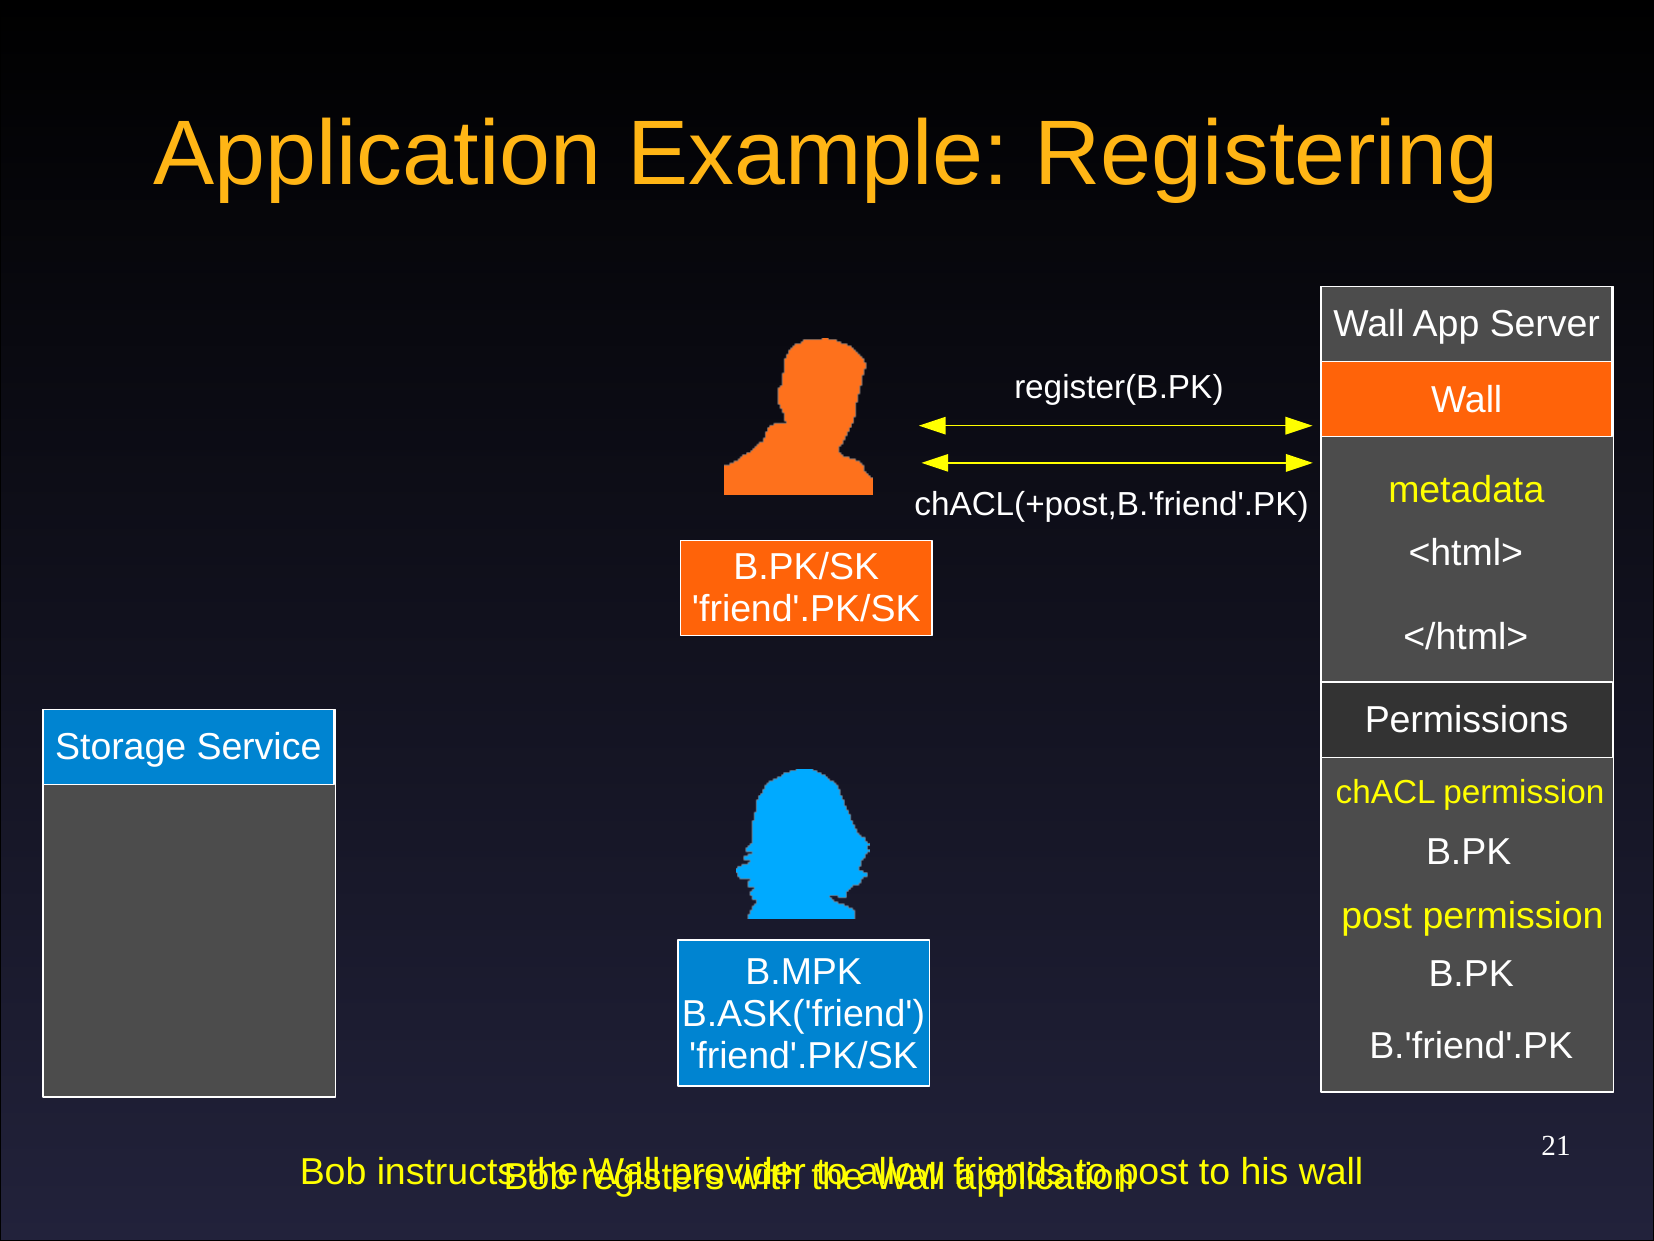

# Application Example: Registering
Wall App Server
	register(B.PK)
Wall
metadata
<html>
</html>
Permissions
chACL permission
B.PK
post permission
B.PK
chACL(+post,B.'friend'.PK)
B.'friend'.PK
B.PK/SK
'friend'.PK/SK
Storage Service
B.MPK
B.ASK('friend')
'friend'.PK/SK
21
Bob instructs the Wall provider to allow friends to post to his wall
Bob registers with the Wall application